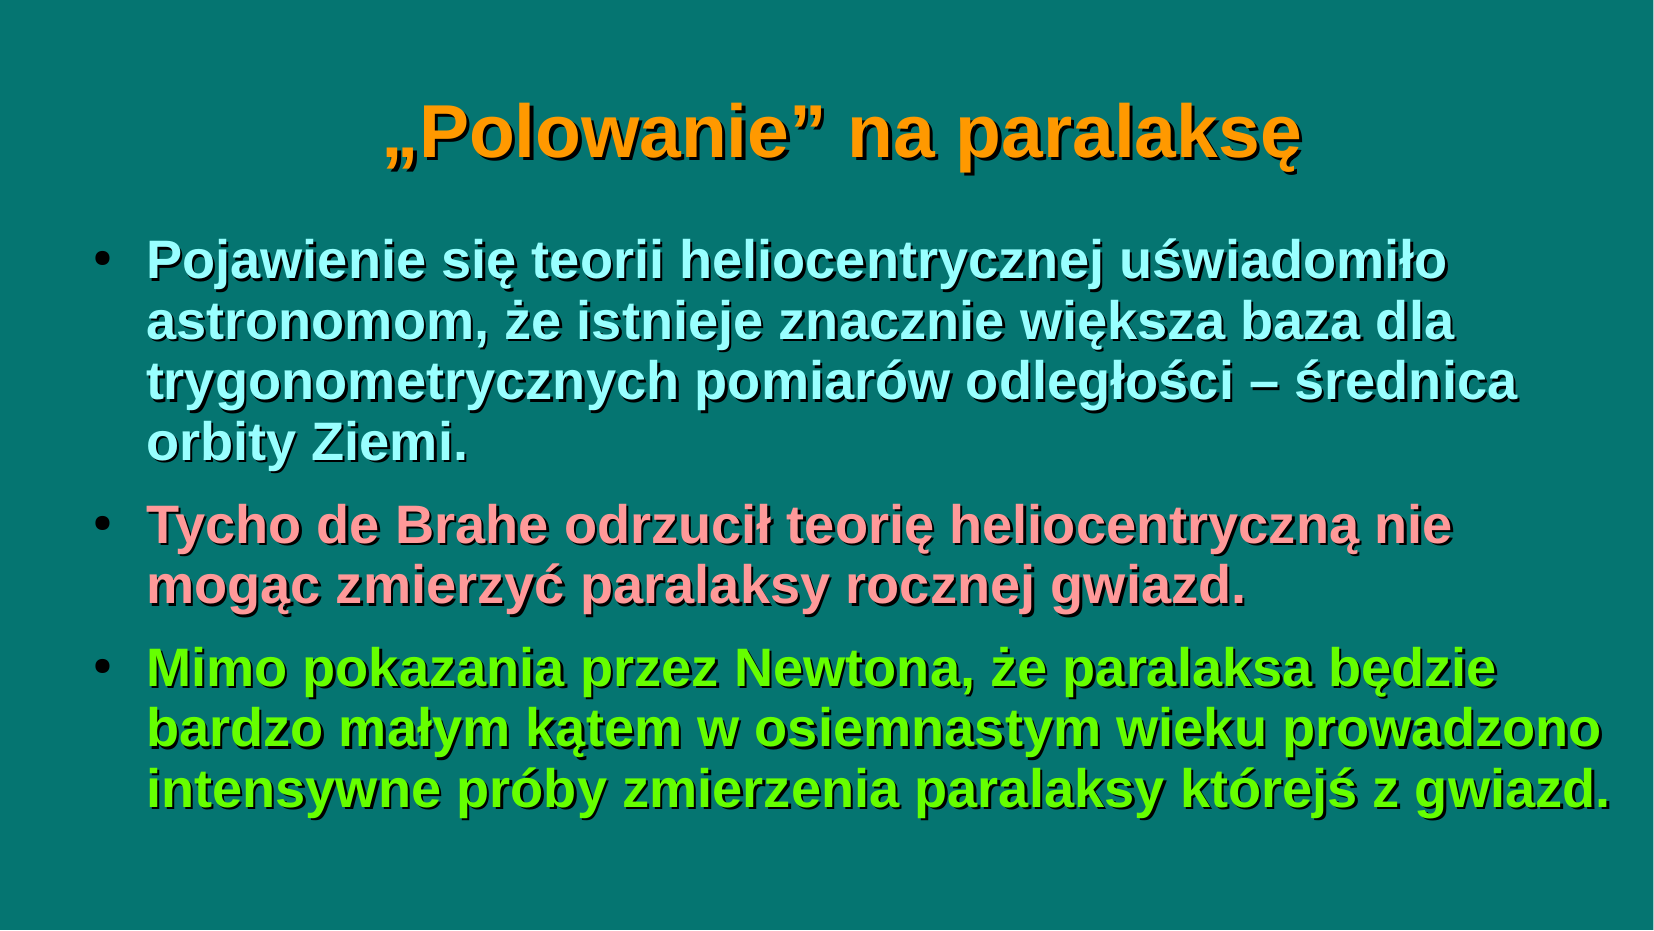

# „Polowanie” na paralaksę
Pojawienie się teorii heliocentrycznej uświadomiło astronomom, że istnieje znacznie większa baza dla trygonometrycznych pomiarów odległości – średnica orbity Ziemi.
Tycho de Brahe odrzucił teorię heliocentryczną nie mogąc zmierzyć paralaksy rocznej gwiazd.
Mimo pokazania przez Newtona, że paralaksa będzie bardzo małym kątem w osiemnastym wieku prowadzono intensywne próby zmierzenia paralaksy którejś z gwiazd.